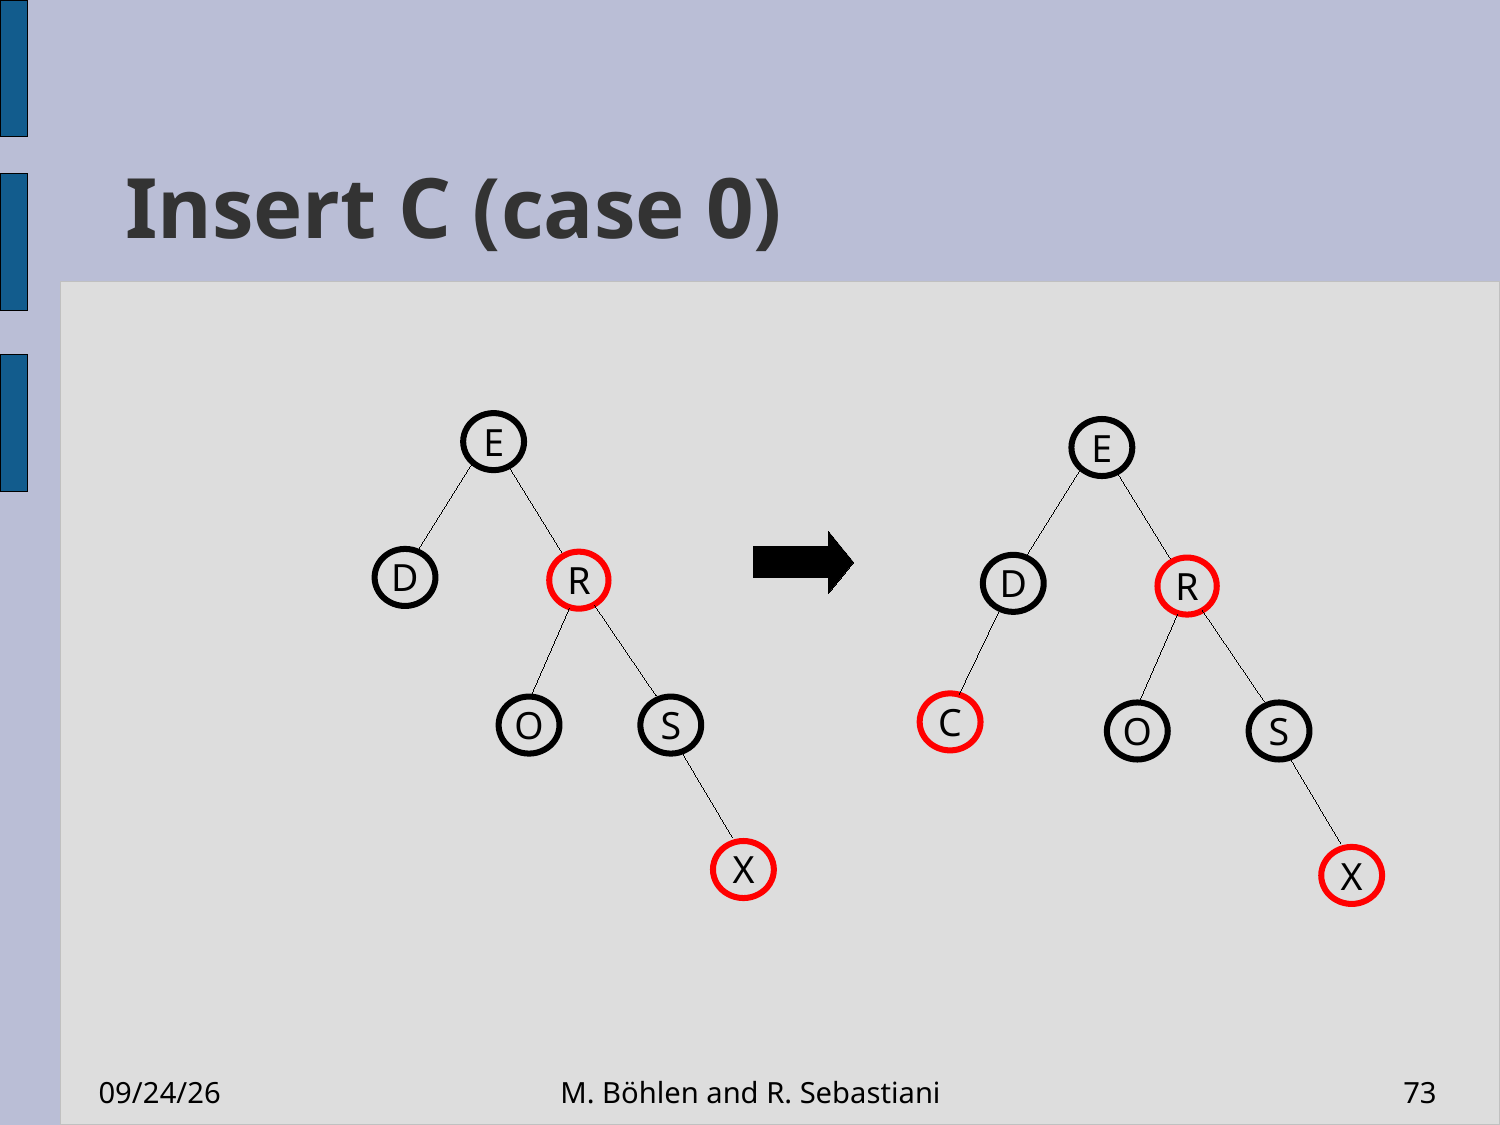

# Insert C (case 0)
E
E
D
R
D
R
C
O
S
O
S
X
X
M. Böhlen and R. Sebastiani
73